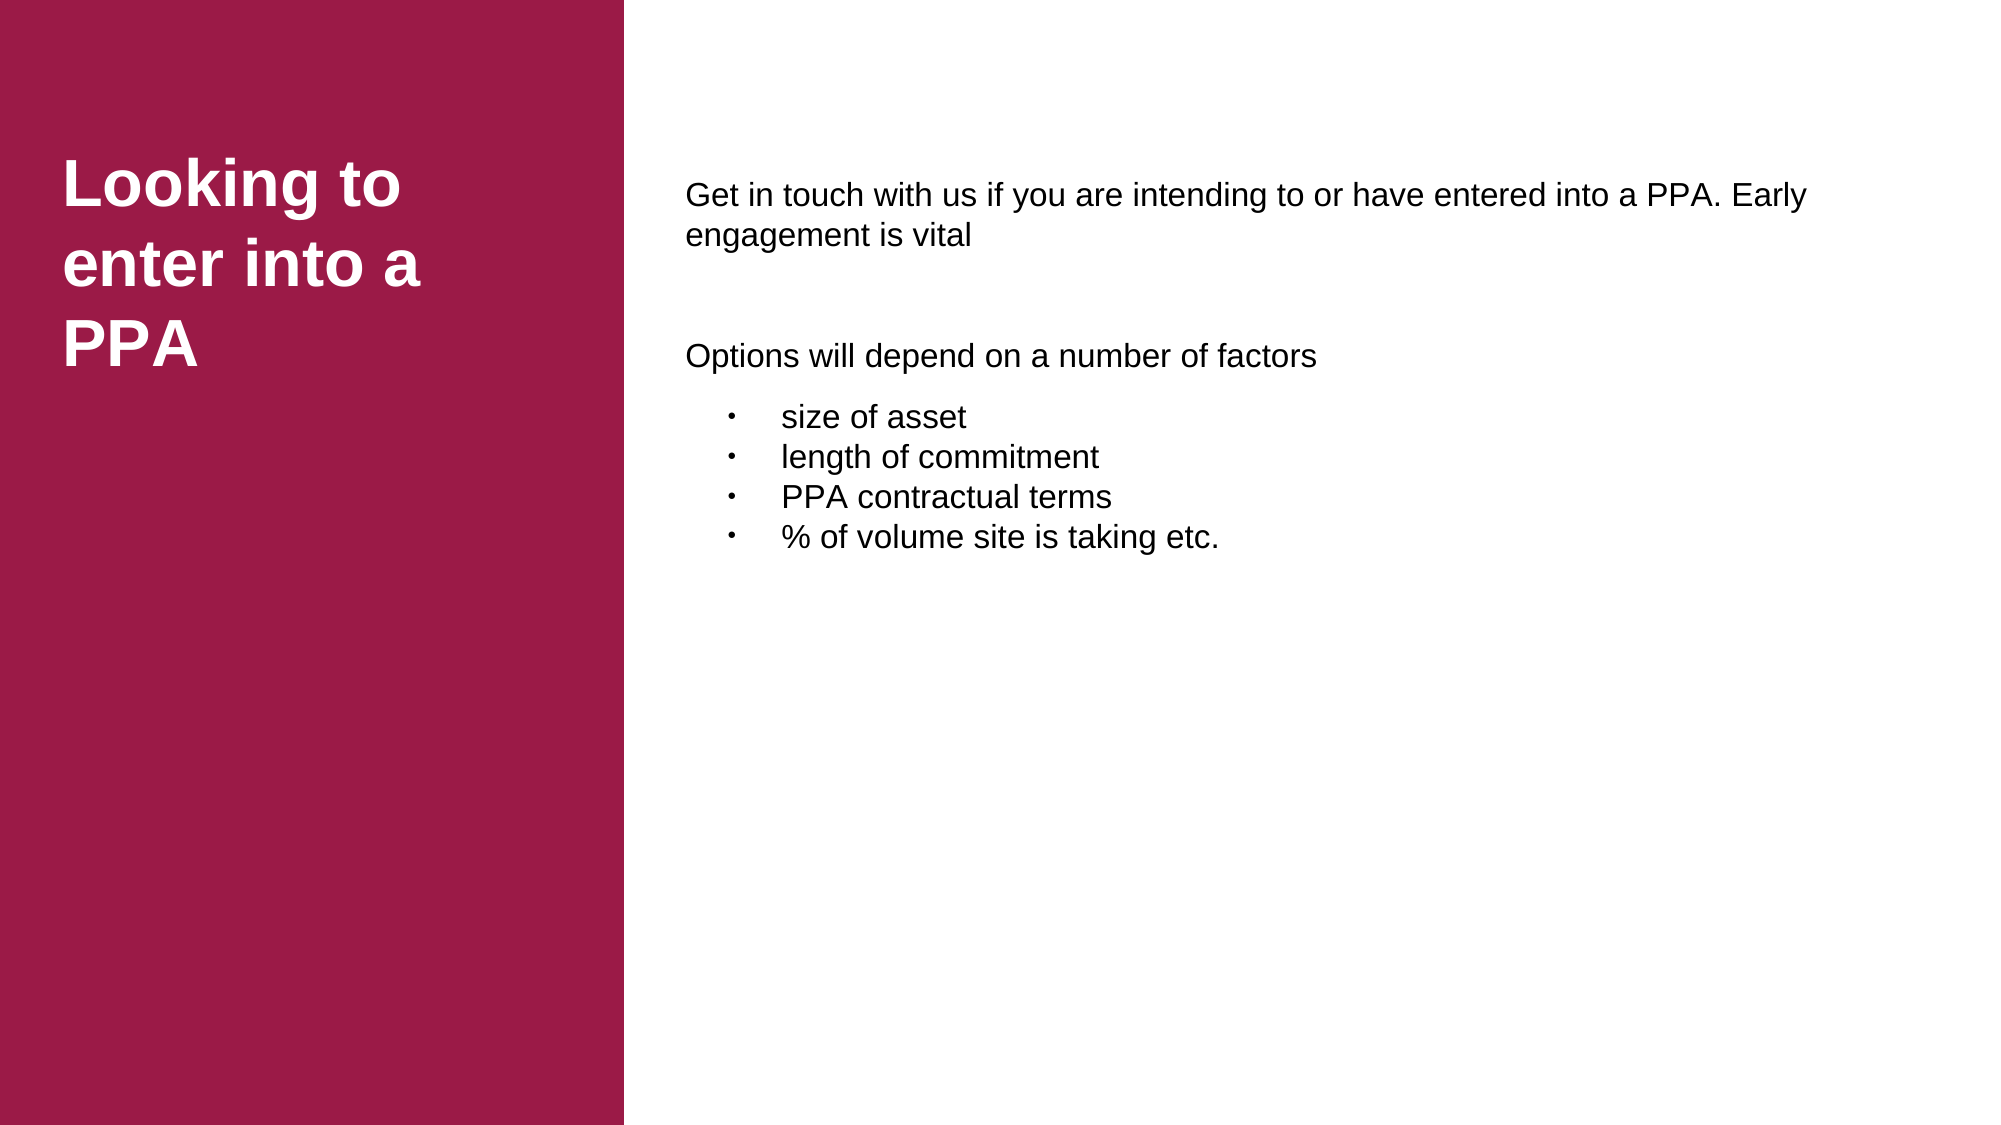

Looking to enter into a PPA
# Get in touch with us if you are intending to or have entered into a PPA. Early engagement is vital
Options will depend on a number of factors
size of asset
length of commitment
PPA contractual terms
% of volume site is taking etc.